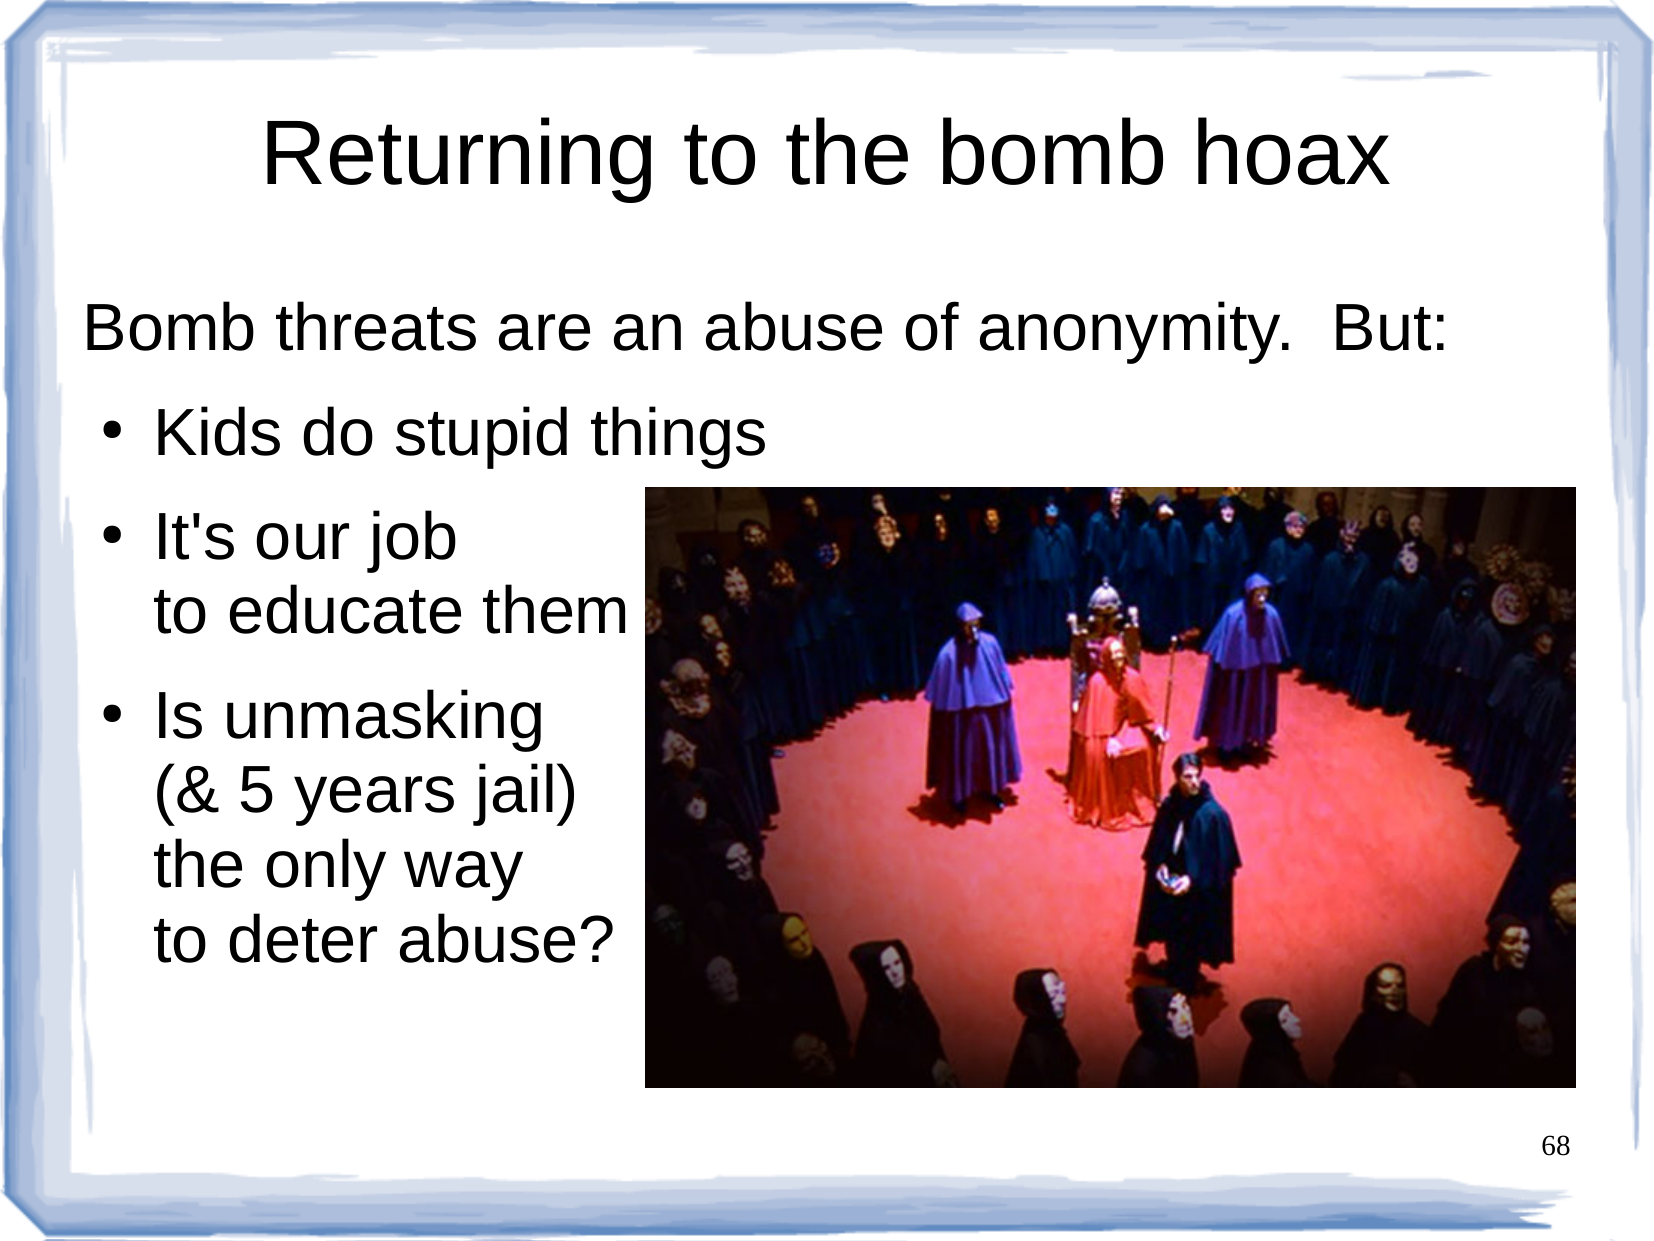

# Returning to the bomb hoax
Bomb threats are an abuse of anonymity. But:
Kids do stupid things
It's our job
to educate them
Is unmasking
(& 5 years jail)
the only way
to deter abuse?
68